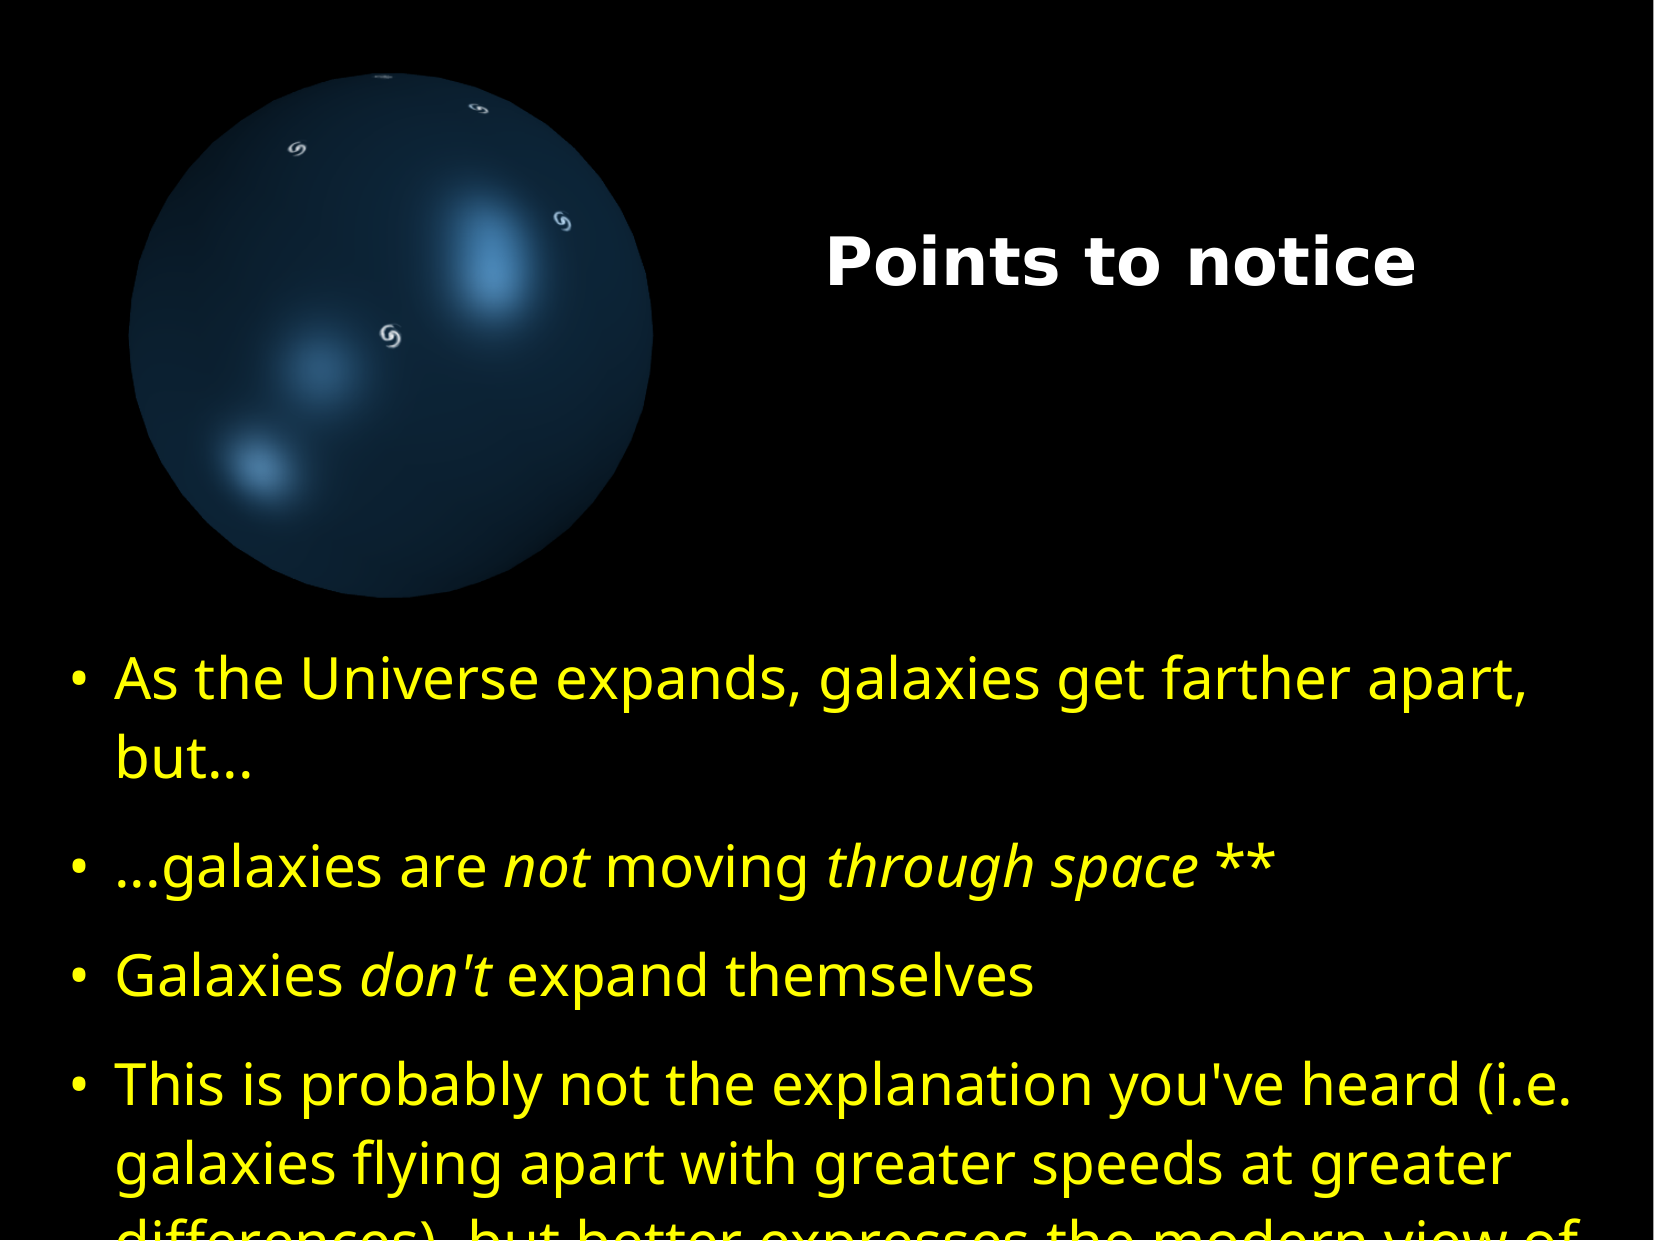

Points to notice
•	As the Universe expands, galaxies get farther apart, but...
•	...galaxies are not moving through space **
•	Galaxies don't expand themselves
•	This is probably not the explanation you've heard (i.e. galaxies flying apart with greater speeds at greater differences), but better expresses the modern view of how the Universe works.